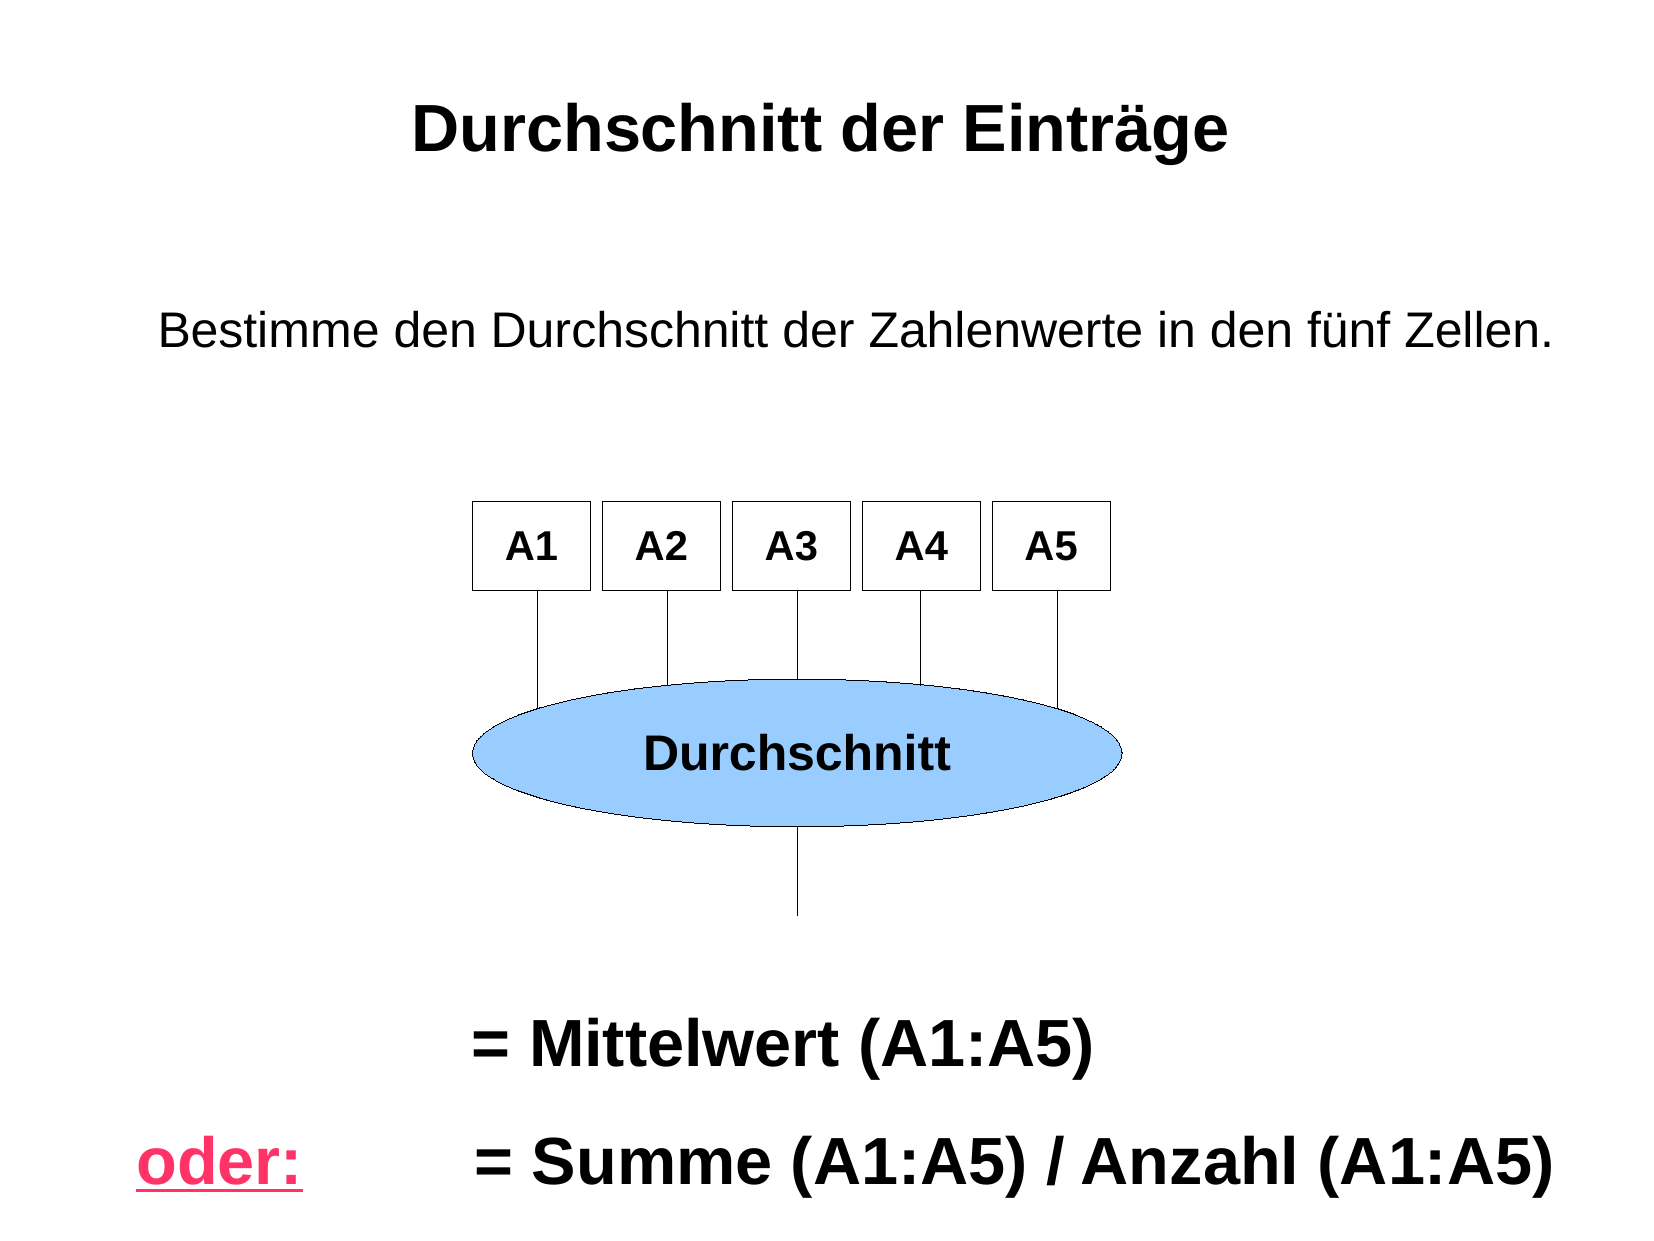

# Durchschnitt der Einträge
Bestimme den Durchschnitt der Zahlenwerte in den fünf Zellen.
A1
A2
A3
A4
A5
Durchschnitt
= Mittelwert (A1:A5)
 = Summe (A1:A5) / Anzahl (A1:A5)
oder: